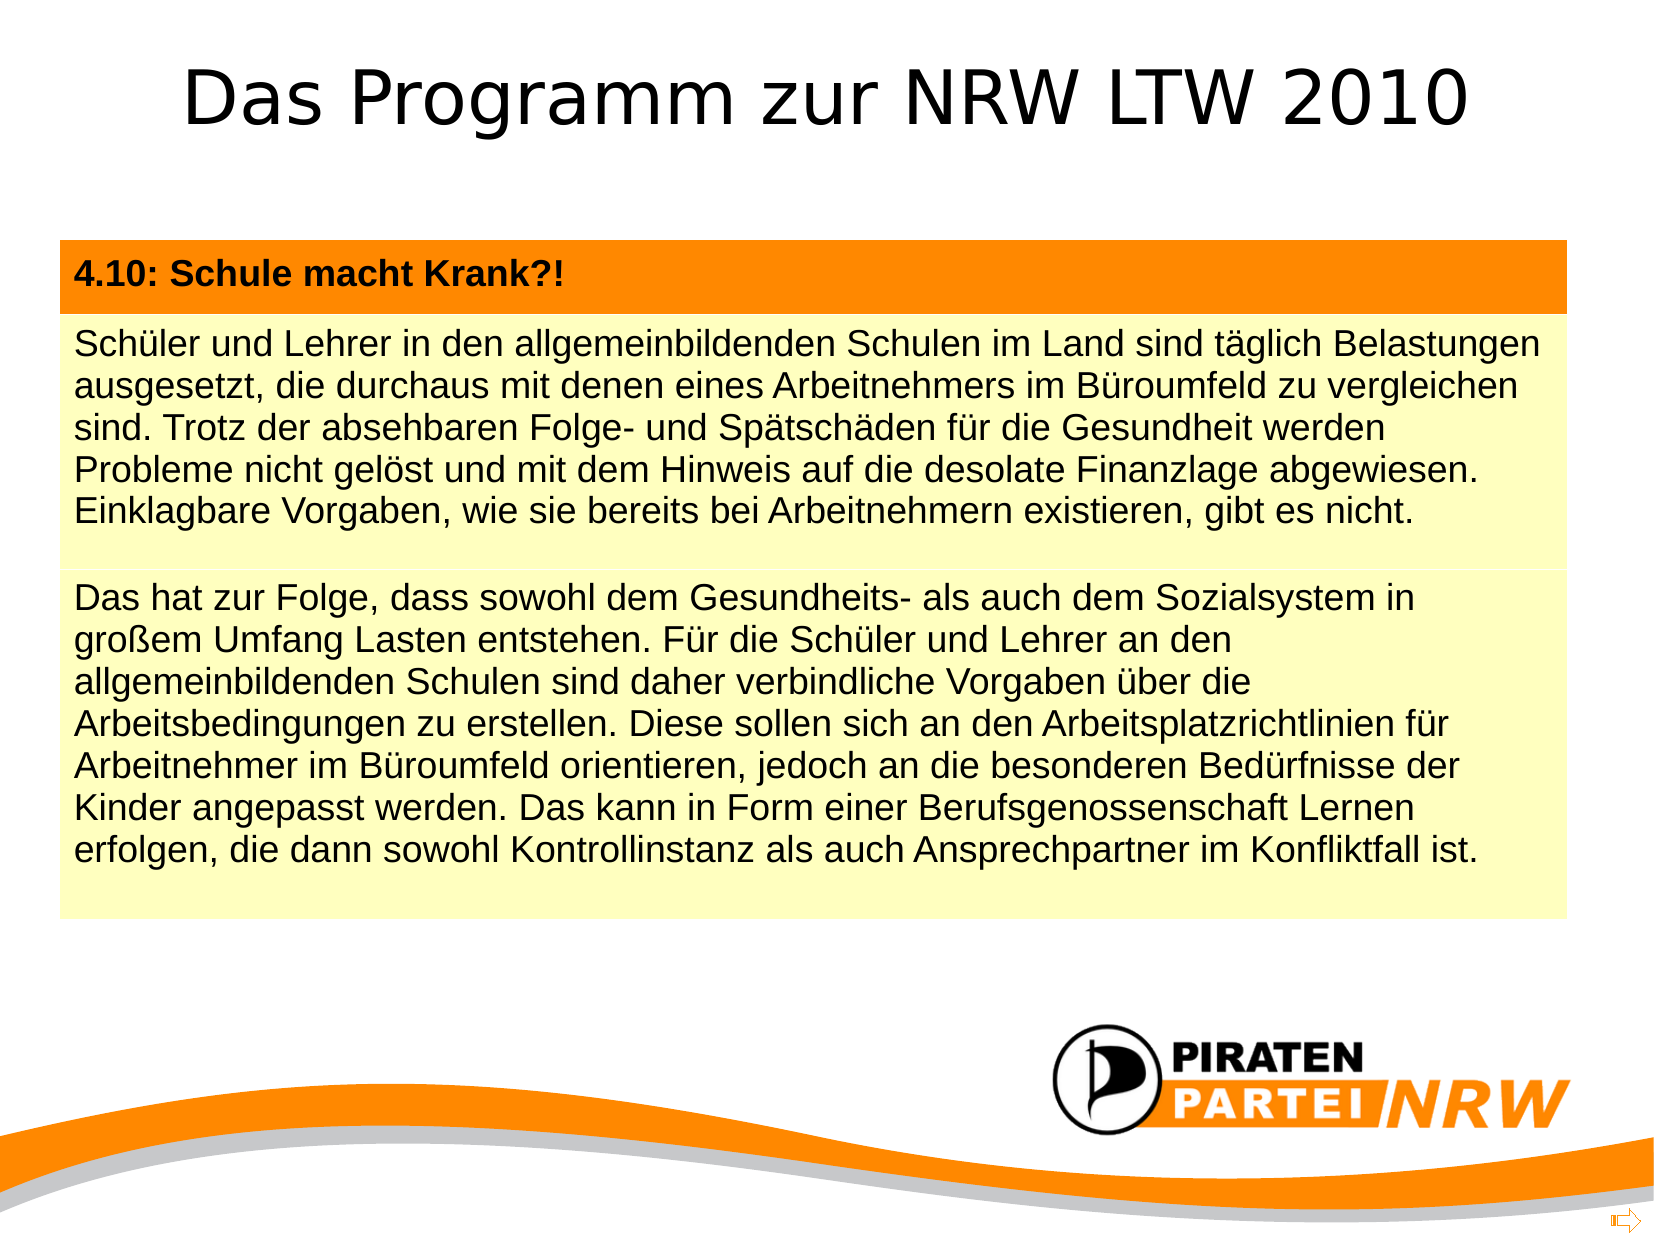

# Das Programm zur NRW LTW 2010
| 4.10: ﻿Schule macht Krank?! |
| --- |
| Schüler und Lehrer in den allgemeinbildenden Schulen im Land sind täglich Belastungen ausgesetzt, die durchaus mit denen eines Arbeitnehmers im Büroumfeld zu vergleichen sind. Trotz der absehbaren Folge- und Spätschäden für die Gesundheit werden Probleme nicht gelöst und mit dem Hinweis auf die desolate Finanzlage abgewiesen. Einklagbare Vorgaben, wie sie bereits bei Arbeitnehmern existieren, gibt es nicht. |
| Das hat zur Folge, dass sowohl dem Gesundheits- als auch dem Sozialsystem in großem Umfang Lasten entstehen. Für die Schüler und Lehrer an den allgemeinbildenden Schulen sind daher verbindliche Vorgaben über die Arbeitsbedingungen zu erstellen. Diese sollen sich an den Arbeitsplatzrichtlinien für Arbeitnehmer im Büroumfeld orientieren, jedoch an die besonderen Bedürfnisse der Kinder angepasst werden. Das kann in Form einer Berufsgenossenschaft Lernen erfolgen, die dann sowohl Kontrollinstanz als auch Ansprechpartner im Konfliktfall ist. |